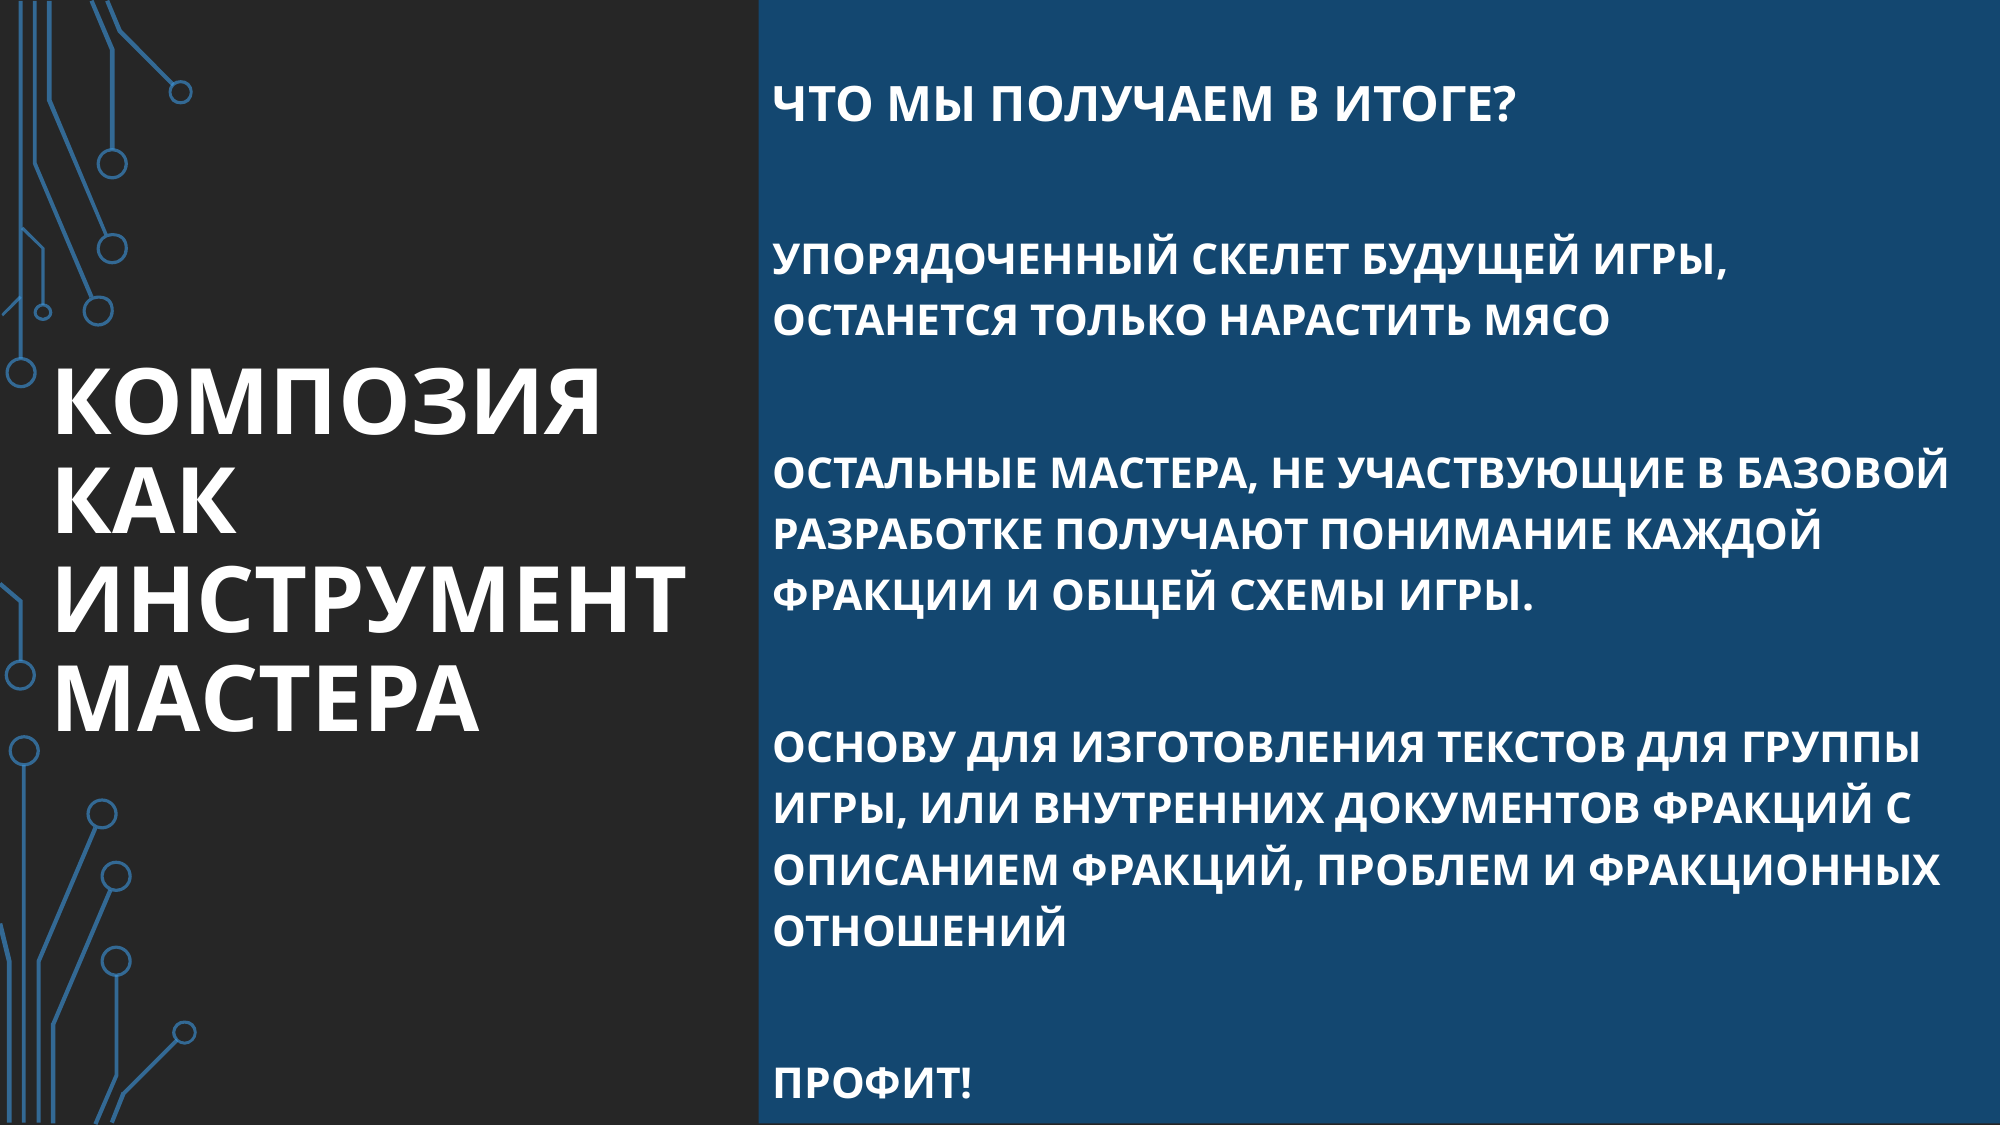

композИЯ КАК инструмент мастера
# что мы получаем в итоге?
Упорядоченный скелет будущей игры, Останется только нарастить мясо
Остальные мастера, не участвующие в базовой разработке получают понимание каждой фракции и общей схемы игры.
Основу для изготовления текстов для группы игры, или внутренних документов фракций с описанием фракций, проблем и фракционных отношений
Профит!